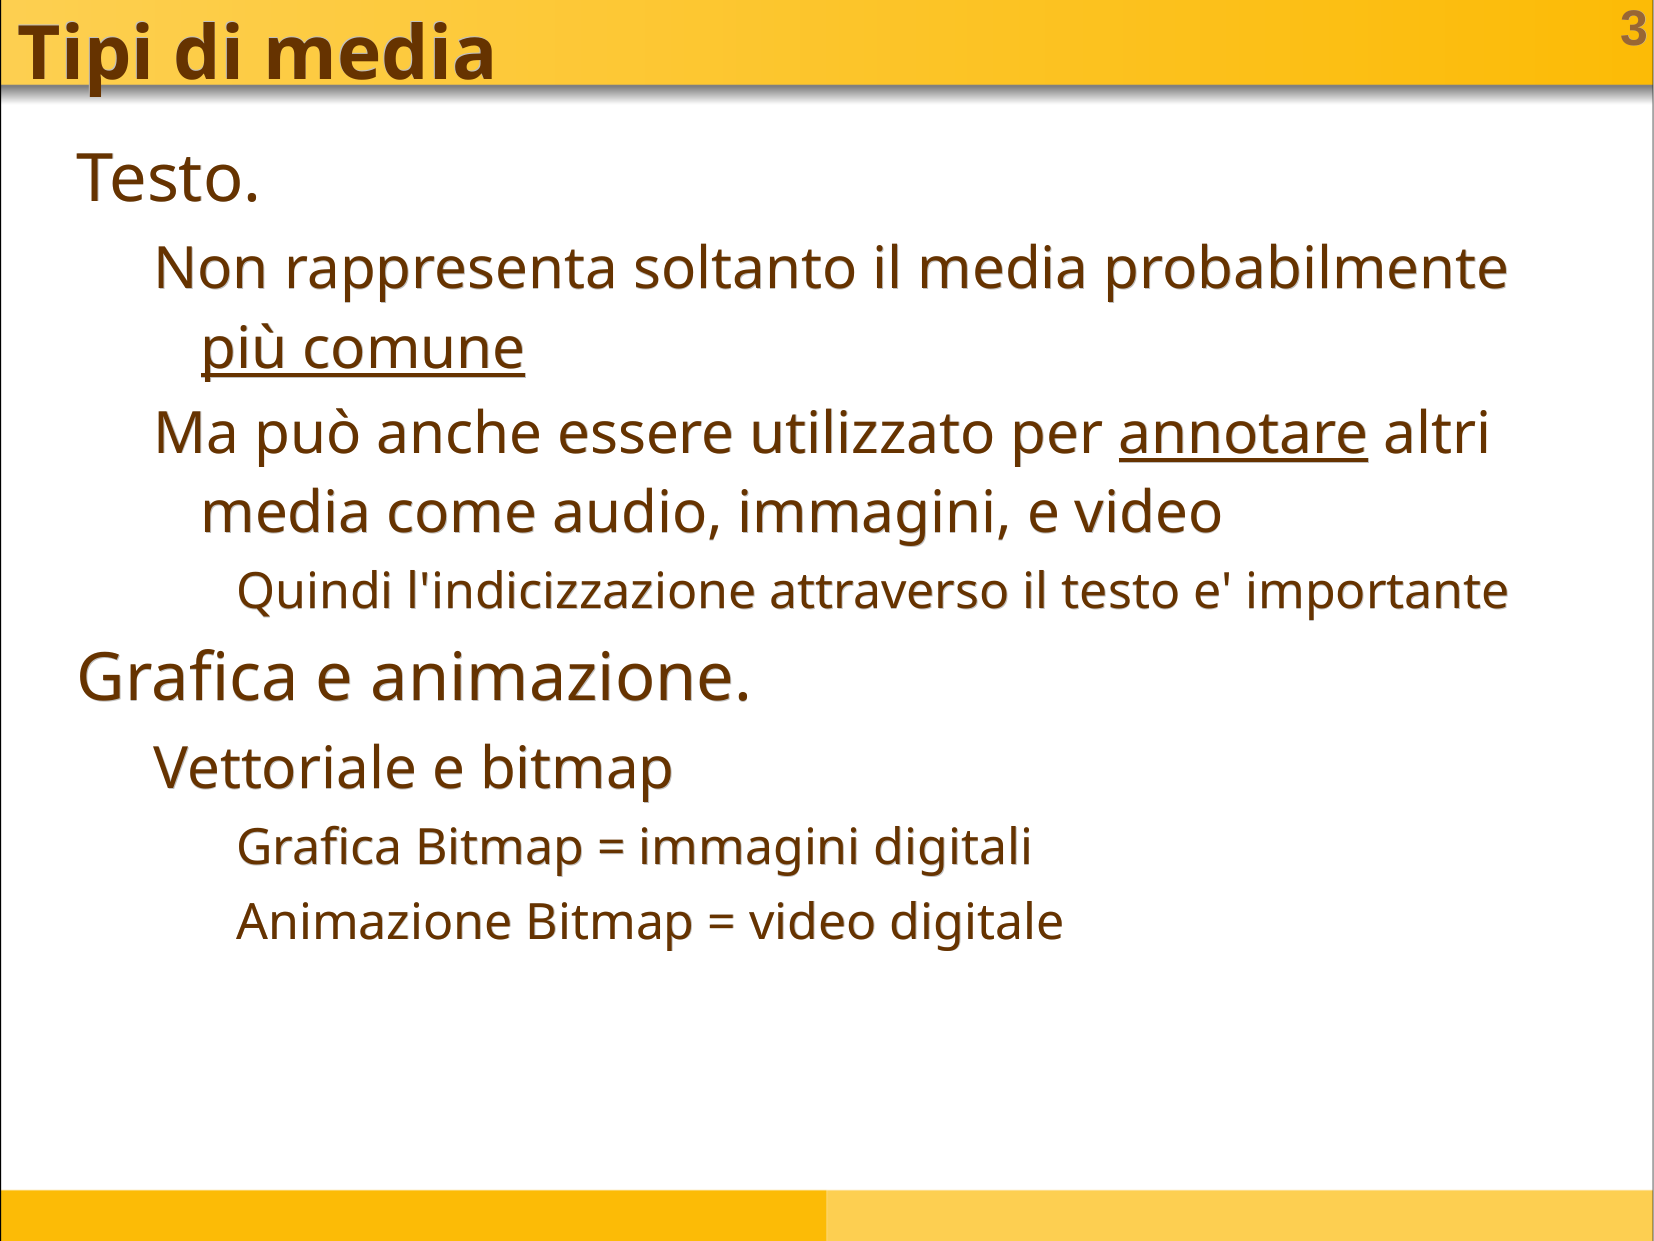

3
# Tipi di media
Testo.
Non rappresenta soltanto il media probabilmente più comune
Ma può anche essere utilizzato per annotare altri media come audio, immagini, e video
Quindi l'indicizzazione attraverso il testo e' importante
Grafica e animazione.
Vettoriale e bitmap
Grafica Bitmap = immagini digitali
Animazione Bitmap = video digitale